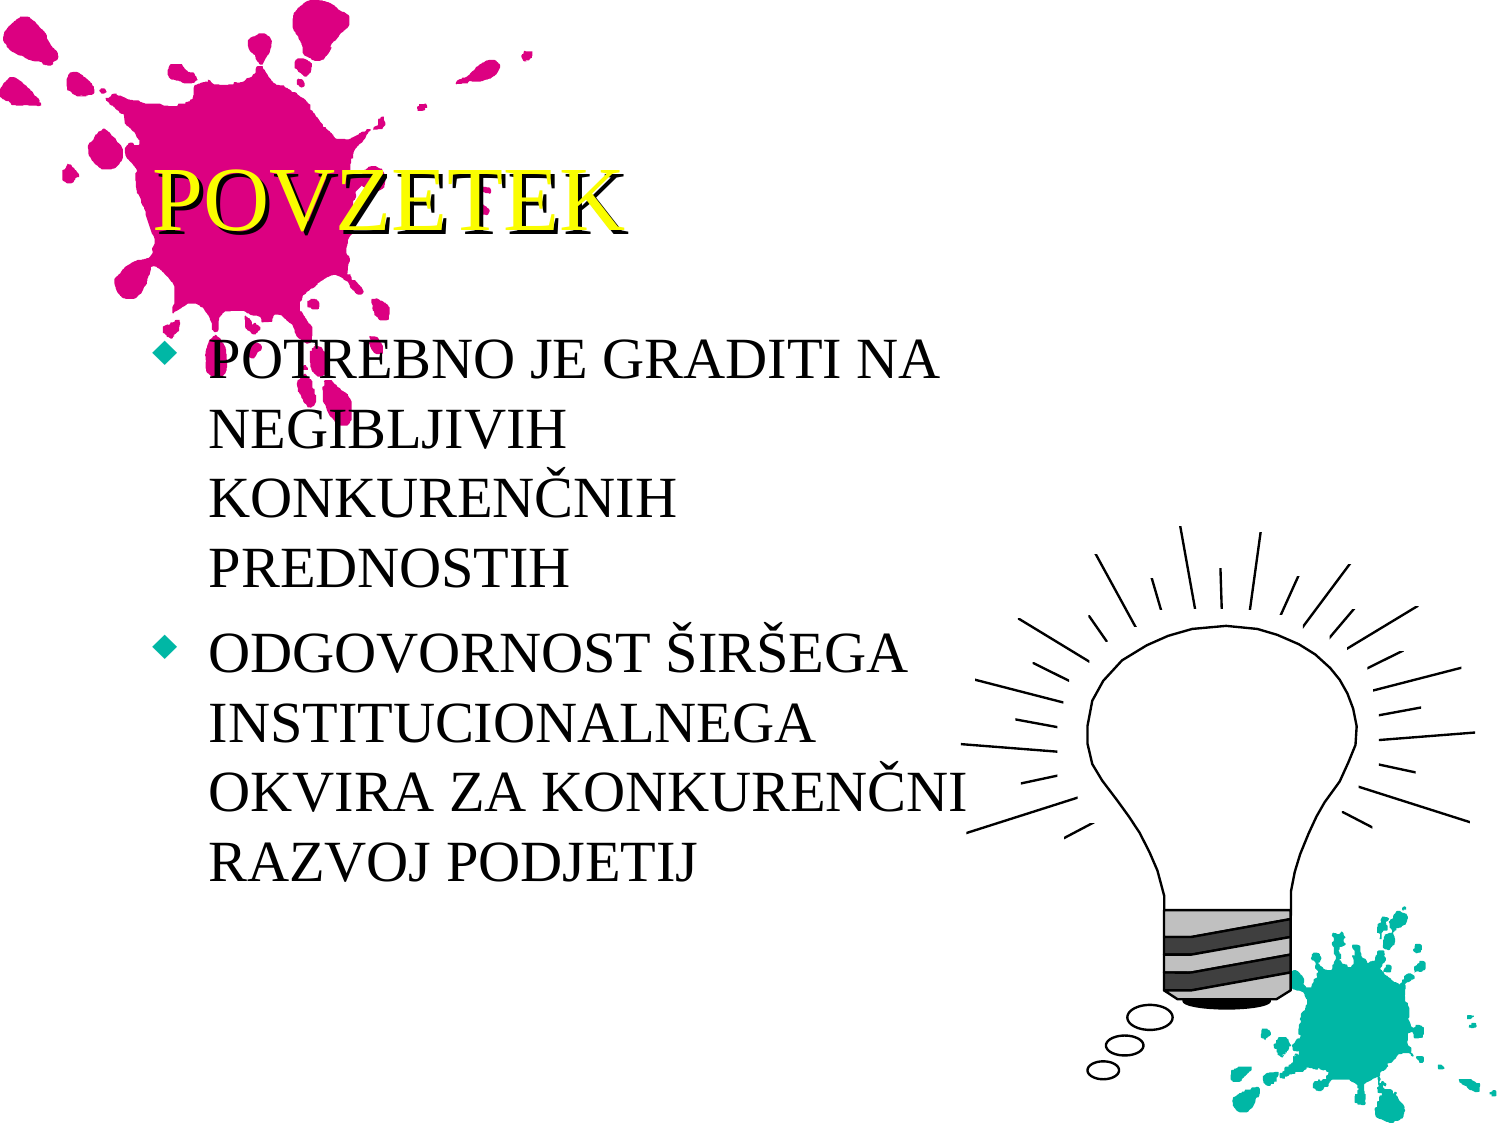

# POVZETEK
POTREBNO JE GRADITI NA NEGIBLJIVIH KONKURENČNIH PREDNOSTIH
ODGOVORNOST ŠIRŠEGA INSTITUCIONALNEGA OKVIRA ZA KONKURENČNI RAZVOJ PODJETIJ